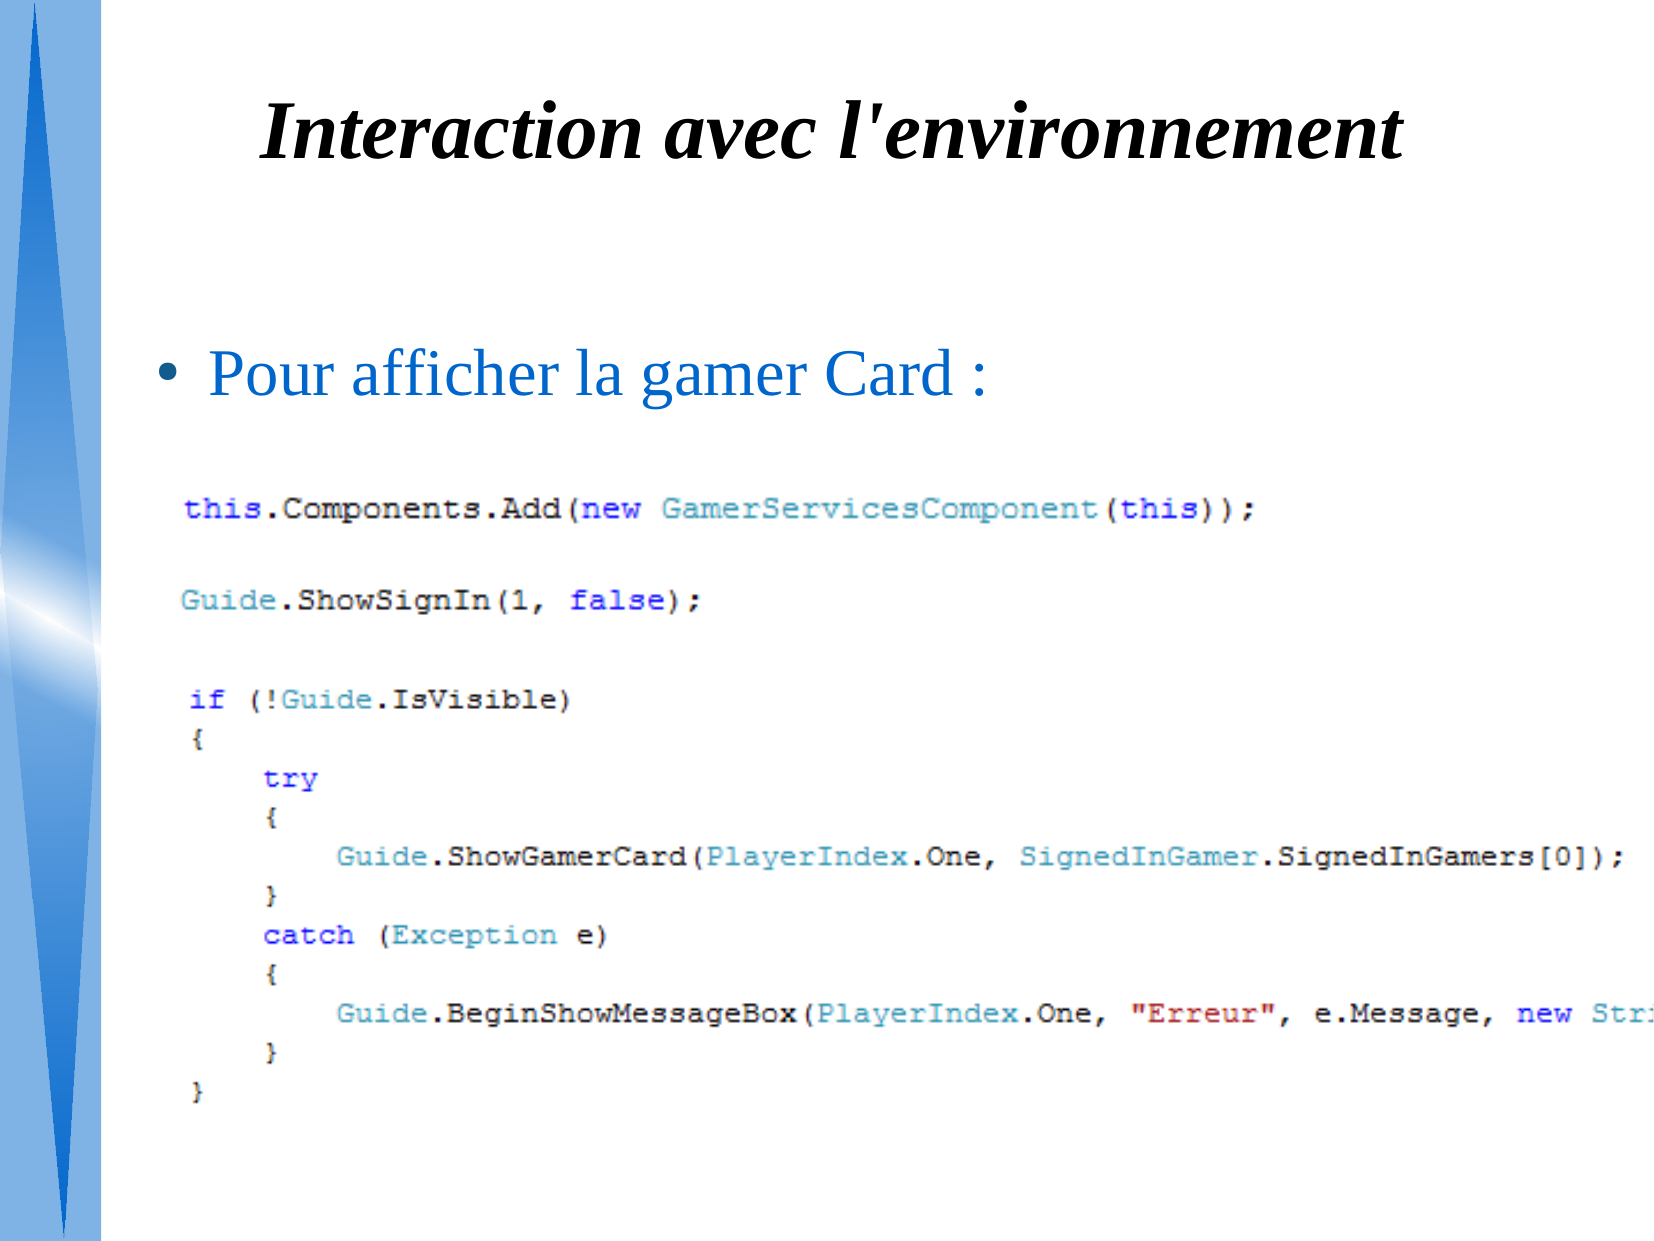

# Interaction avec l'environnement
Pour afficher la gamer Card :